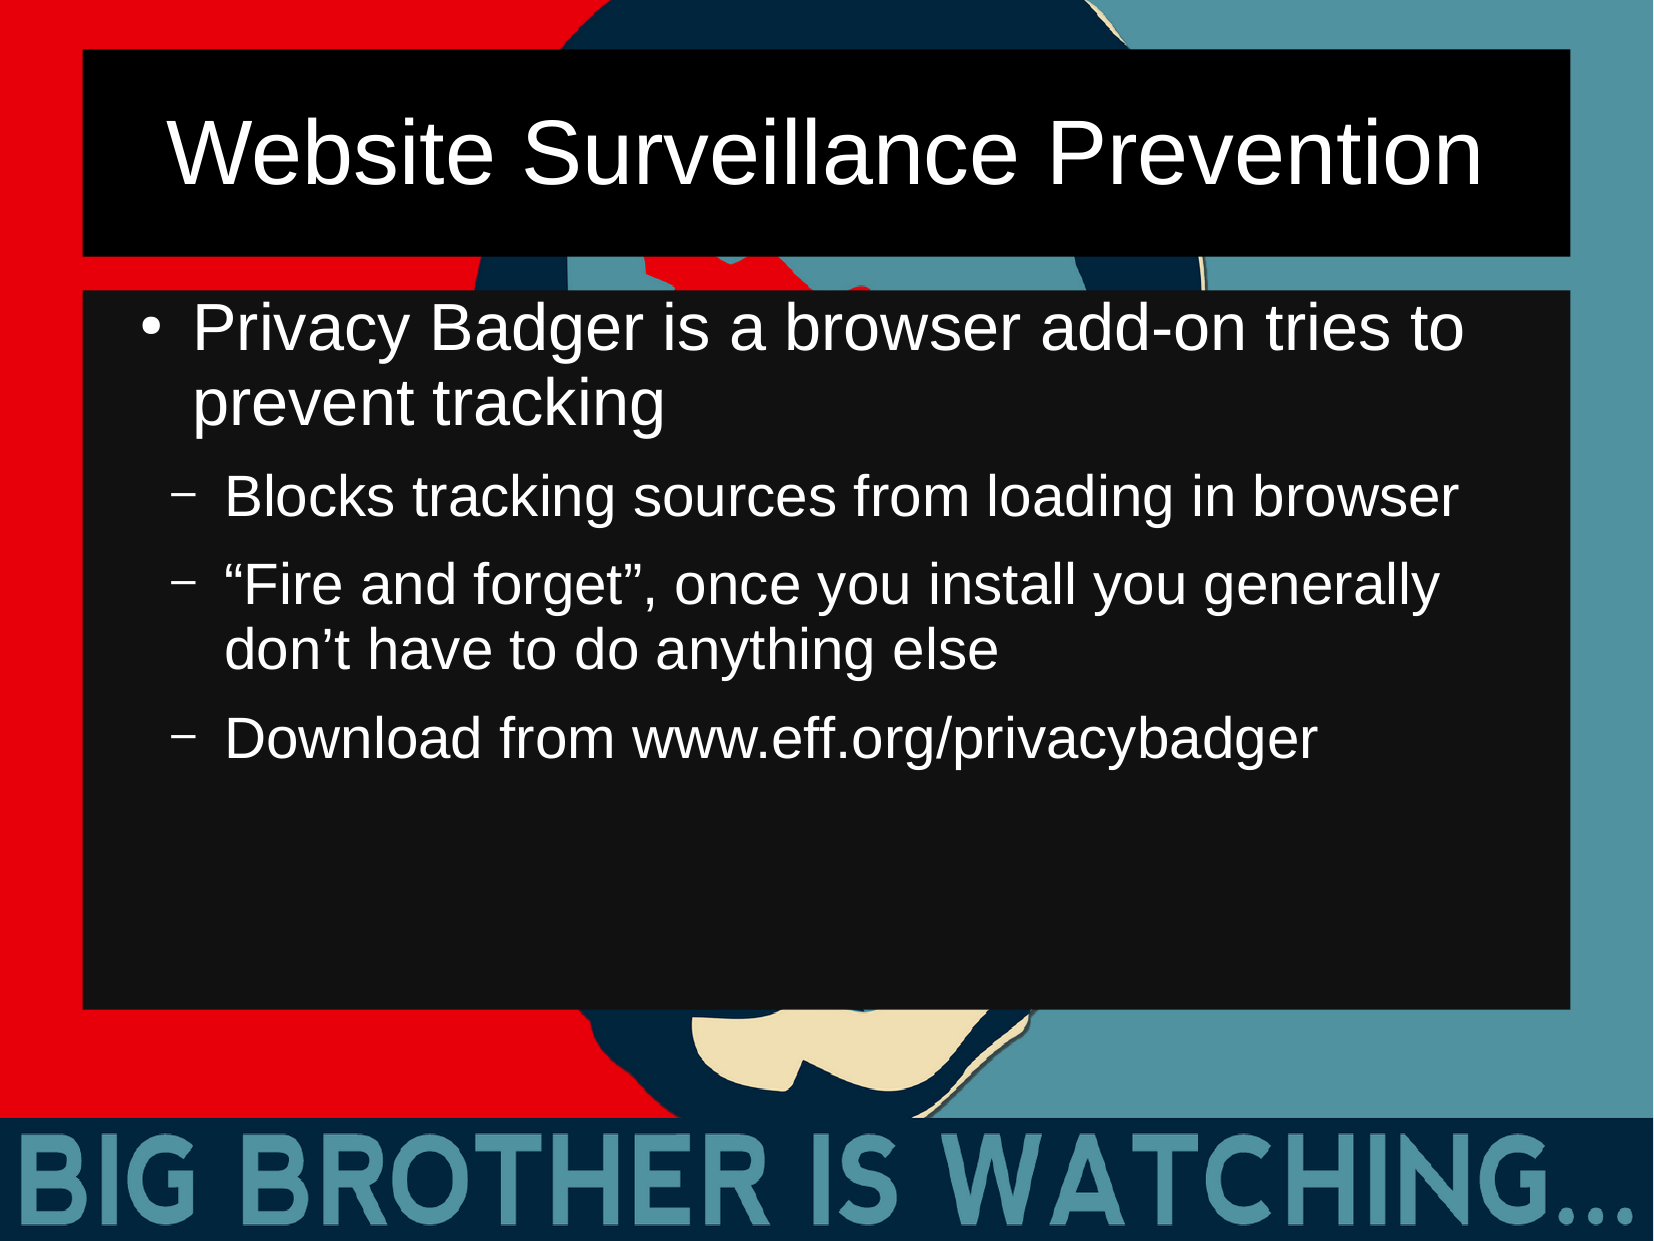

# Website Surveillance Prevention
Privacy Badger is a browser add-on tries to prevent tracking
Blocks tracking sources from loading in browser
“Fire and forget”, once you install you generally don’t have to do anything else
Download from www.eff.org/privacybadger